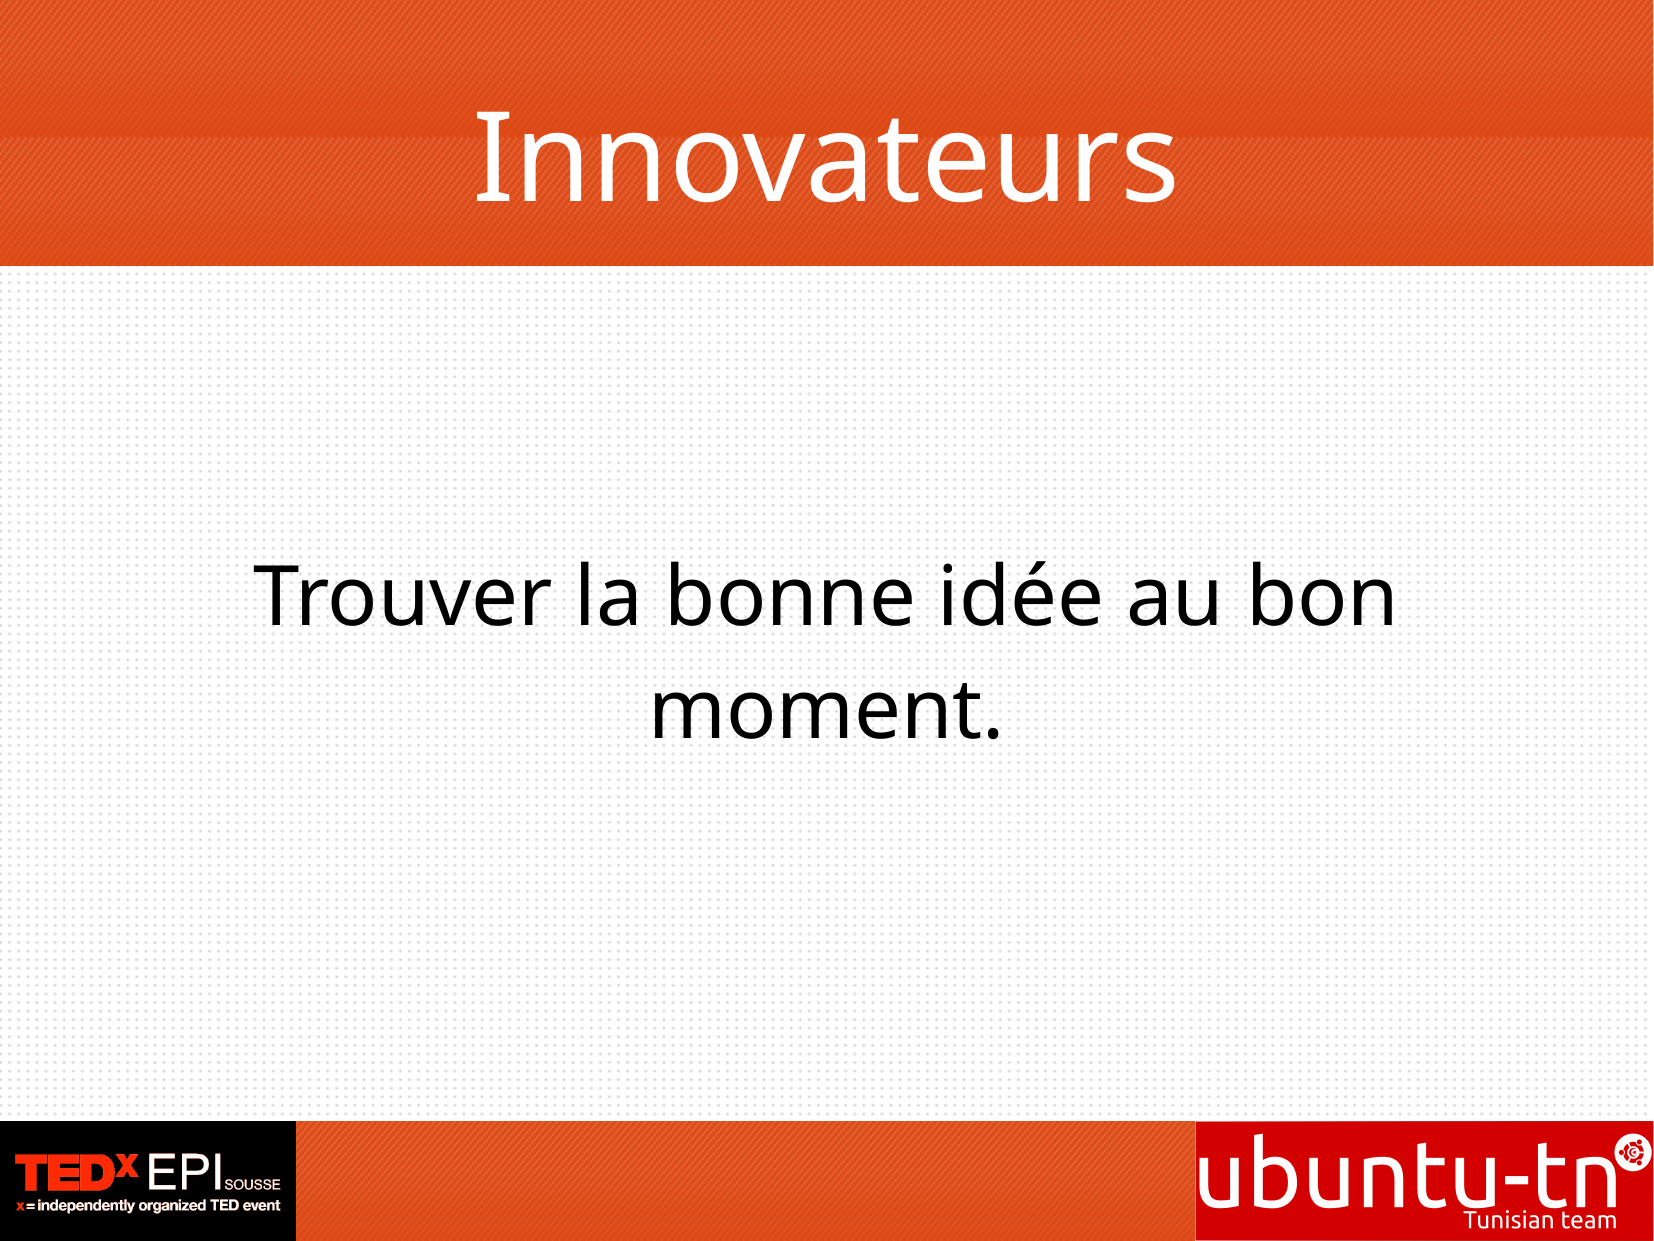

# Innovateurs
Trouver la bonne idée au bon moment.